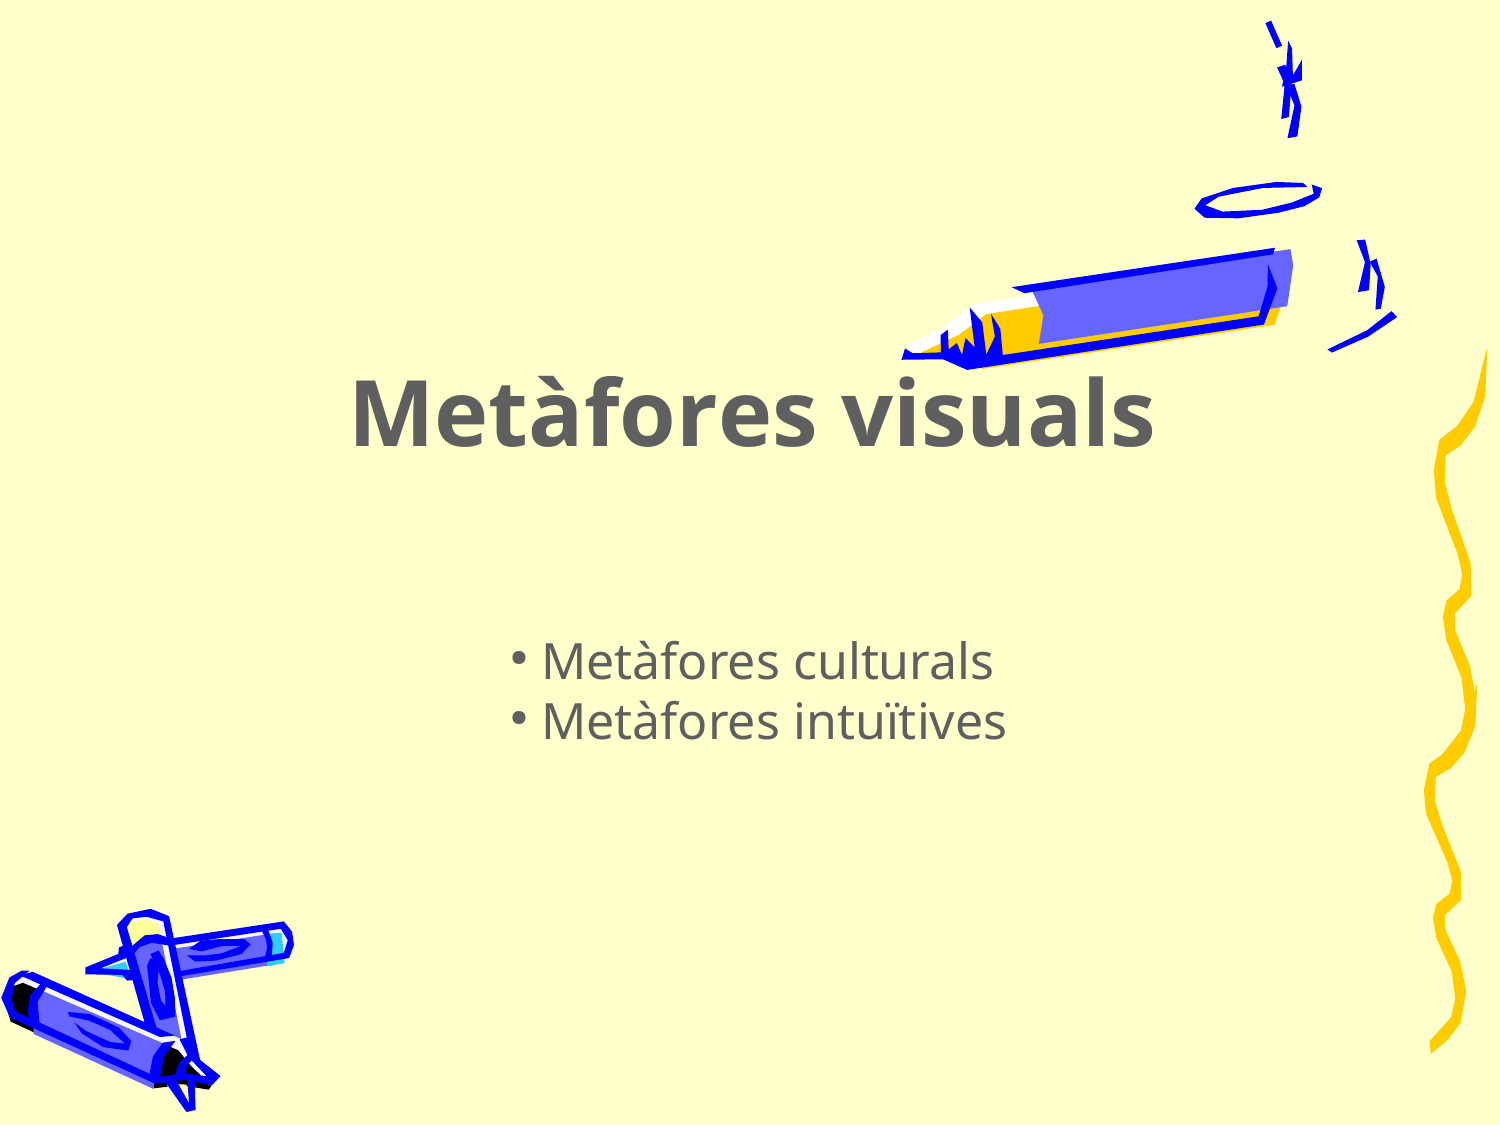

# Metàfores visuals
 Metàfores culturals
 Metàfores intuïtives